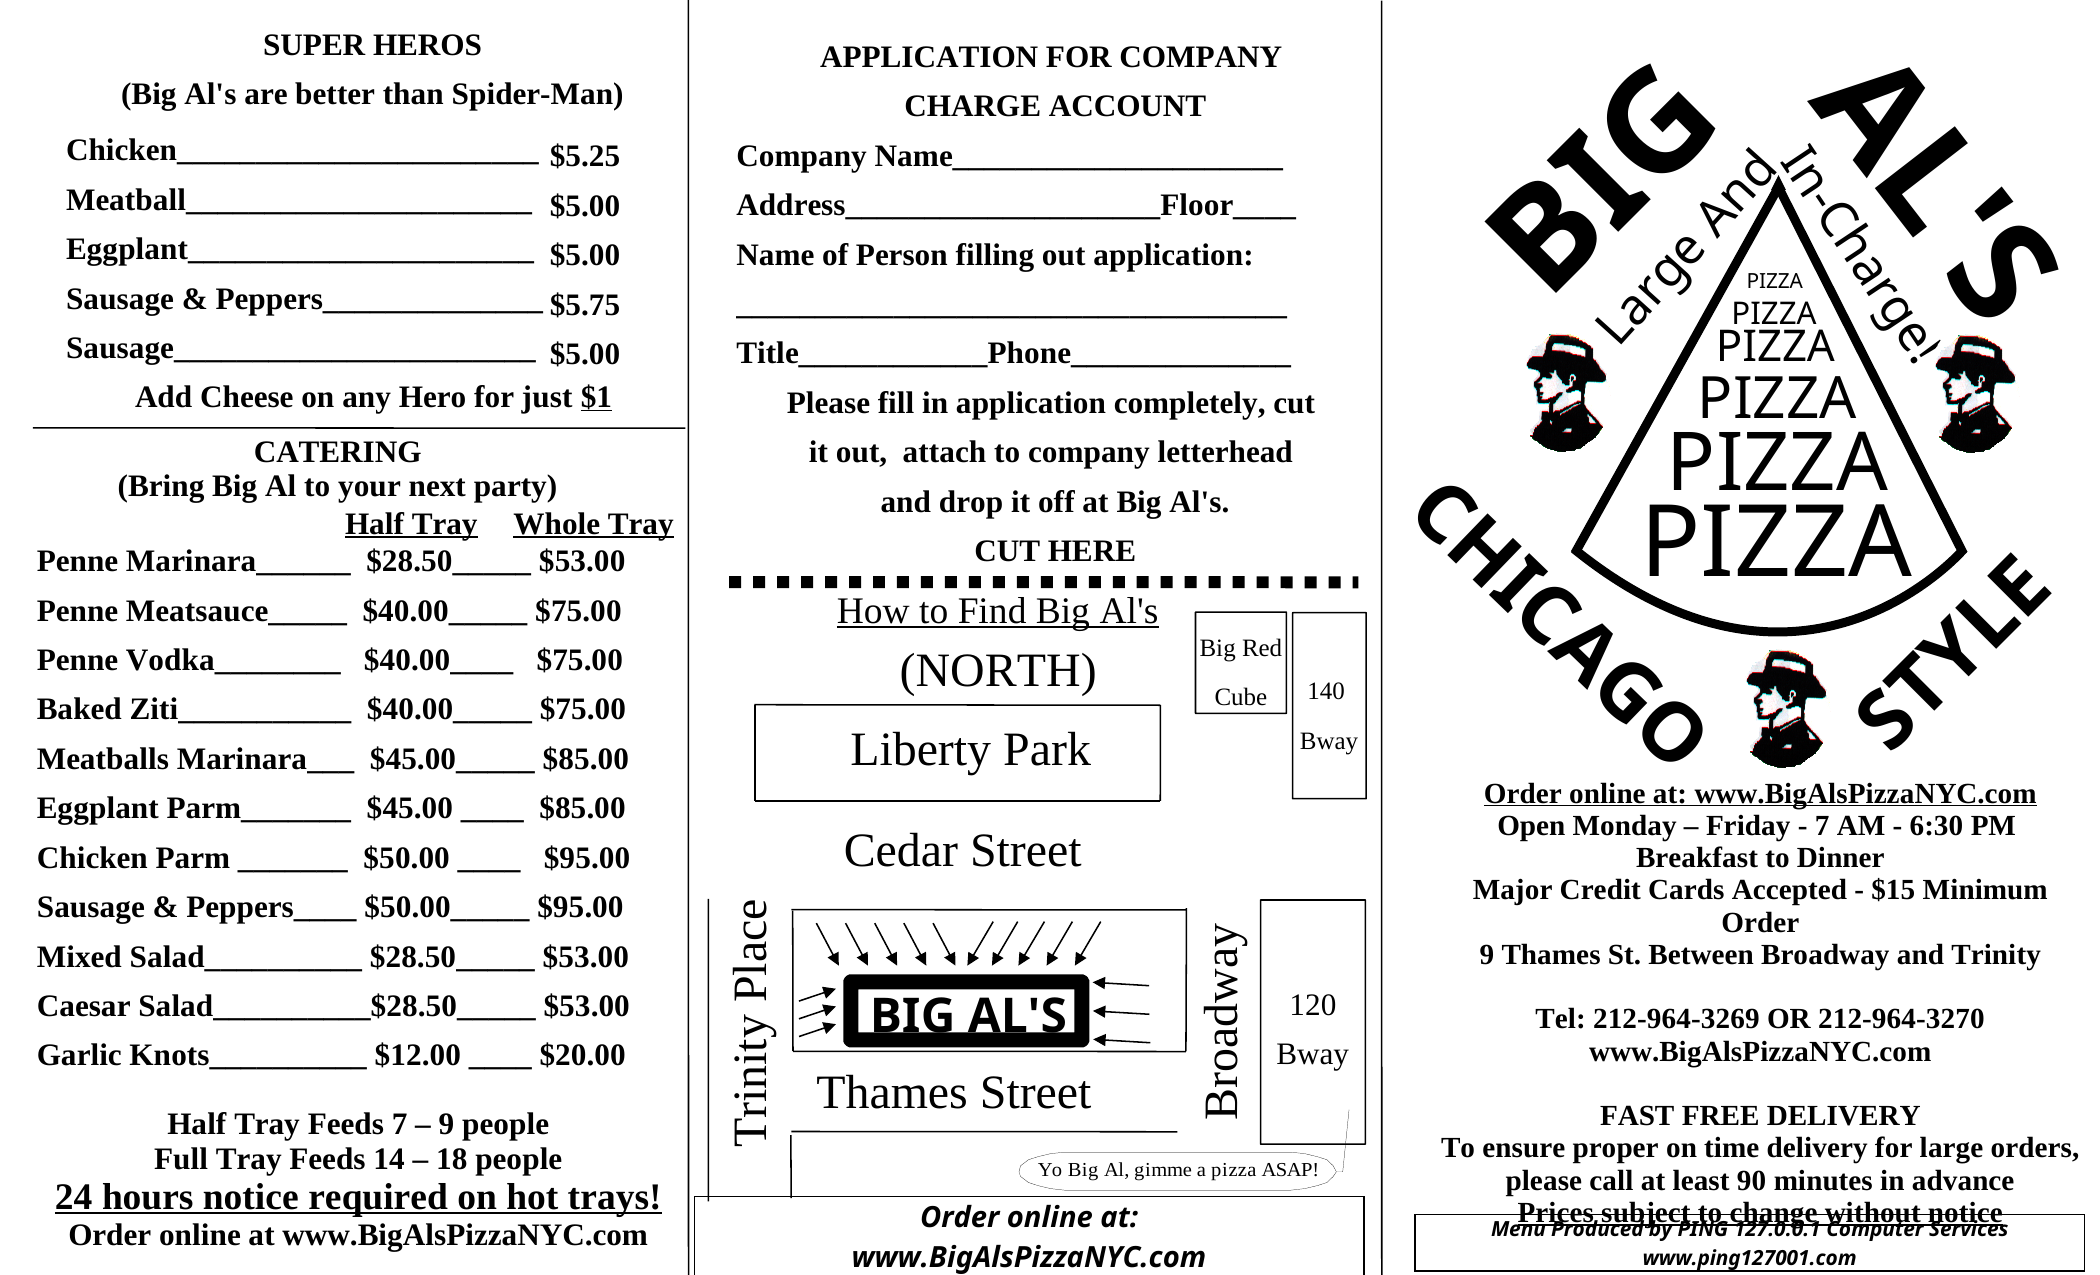

AL'S
BIG
SUPER HEROS
(Big Al's are better than Spider-Man)
APPLICATION FOR COMPANY
CHARGE ACCOUNT
Company Name_____________________
Address____________________Floor____
Name of Person filling out application:
___________________________________
Title____________Phone______________
Please fill in application completely, cut
it out, attach to company letterhead
and drop it off at Big Al's.
CUT HERE
Chicken_______________________
Meatball______________________
Eggplant______________________
Sausage & Peppers______________
Sausage_______________________
Add Cheese on any Hero for just $1
$5.25
$5.00
$5.00
$5.75
$5.00
In-Charge!
Large And
PIZZA
PIZZA
PIZZA
PIZZA
PIZZA
CATERING
(Bring Big Al to your next party)
CHICAGO
PIZZA
Half Tray
Whole Tray
STYLE
Penne Marinara______ $28.50_____ $53.00
Penne Meatsauce_____ $40.00_____ $75.00
Penne Vodka________ $40.00____ $75.00
Baked Ziti___________ $40.00_____ $75.00
Meatballs Marinara___ $45.00_____ $85.00
Eggplant Parm_______ $45.00 ____ $85.00
Chicken Parm _______ $50.00 ____ $95.00
Sausage & Peppers____ $50.00_____ $95.00
Mixed Salad__________ $28.50_____ $53.00
Caesar Salad__________$28.50_____ $53.00
Garlic Knots__________ $12.00 ____ $20.00
Half Tray Feeds 7 – 9 people
Full Tray Feeds 14 – 18 people
24 hours notice required on hot trays!
Order online at www.BigAlsPizzaNYC.com
How to Find Big Al's
Big Red
Cube
140
Bway
(NORTH)
Liberty Park
Order online at: www.BigAlsPizzaNYC.com
Open Monday – Friday - 7 AM - 6:30 PM
 Breakfast to Dinner
Major Credit Cards Accepted - $15 Minimum Order
9 Thames St. Between Broadway and Trinity
Tel: 212-964-3269 OR 212-964-3270
www.BigAlsPizzaNYC.com
FAST FREE DELIVERY
To ensure proper on time delivery for large orders, please call at least 90 minutes in advance
Prices subject to change without notice
Cedar Street
Trinity Place
120
Bway
Broadway
 BIG AL'S
Thames Street
Order online at:
www.BigAlsPizzaNYC.com
Menu Produced by PING 127.0.0.1 Computer Services
www.ping127001.com